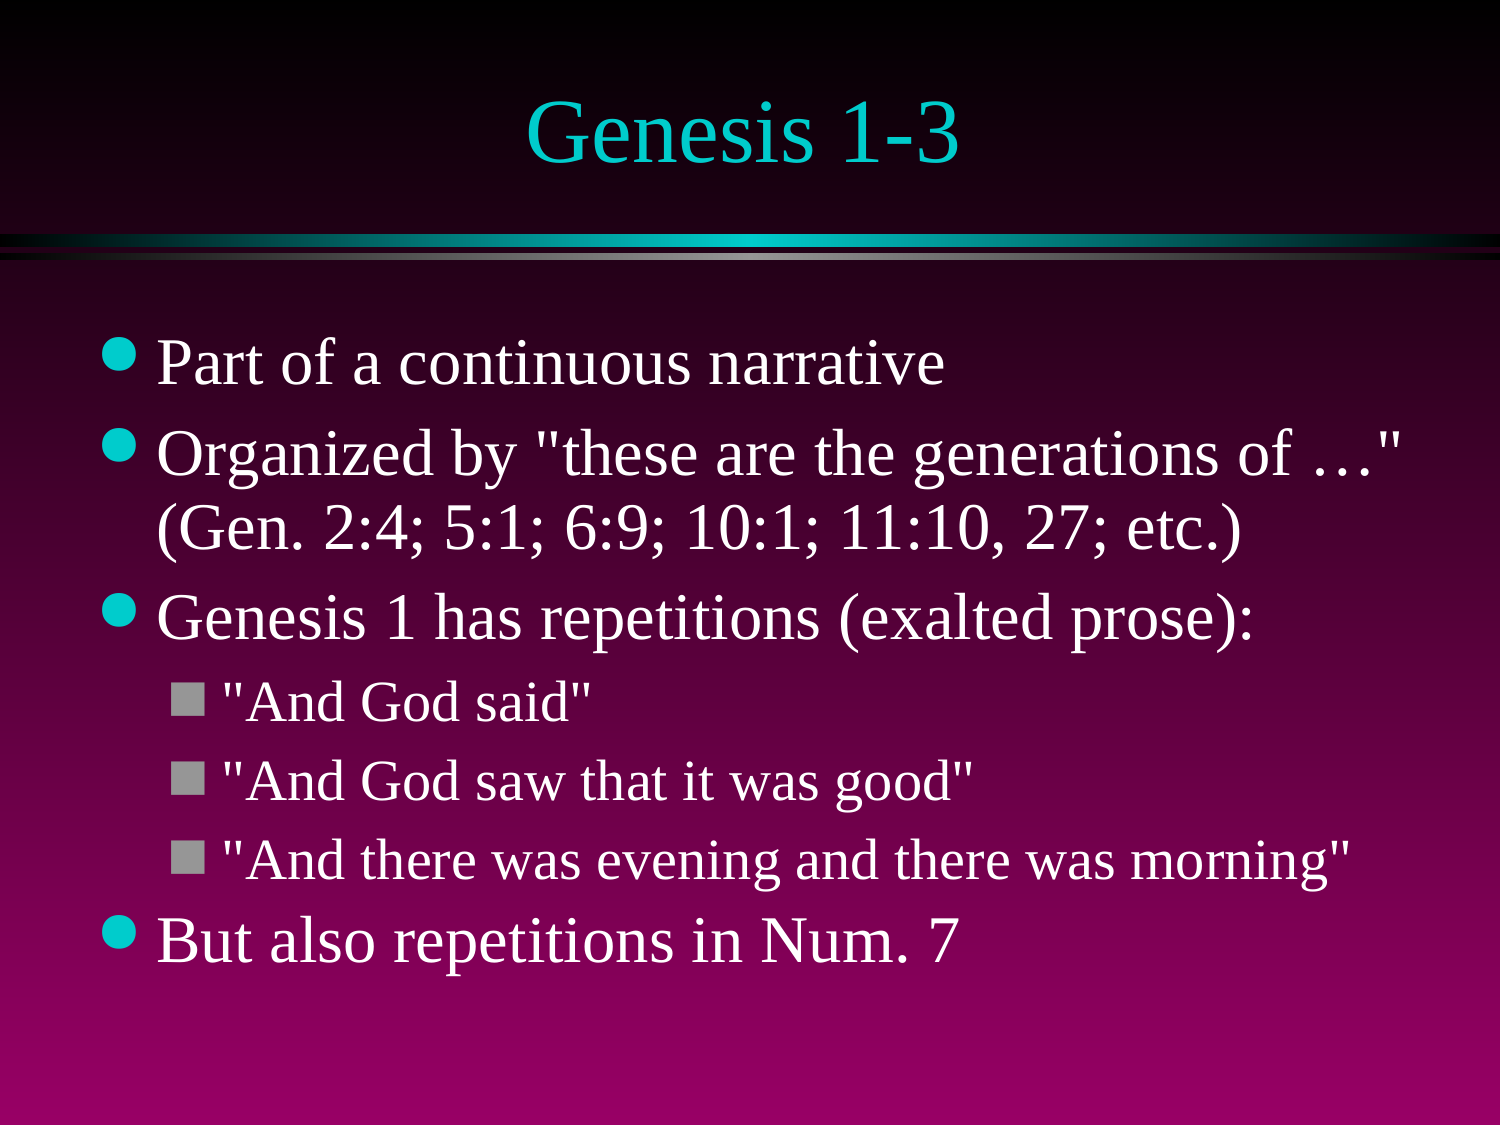

# Genesis 1-3
Part of a continuous narrative
Organized by "these are the generations of …" (Gen. 2:4; 5:1; 6:9; 10:1; 11:10, 27; etc.)
Genesis 1 has repetitions (exalted prose):
"And God said"
"And God saw that it was good"
"And there was evening and there was morning"
But also repetitions in Num. 7